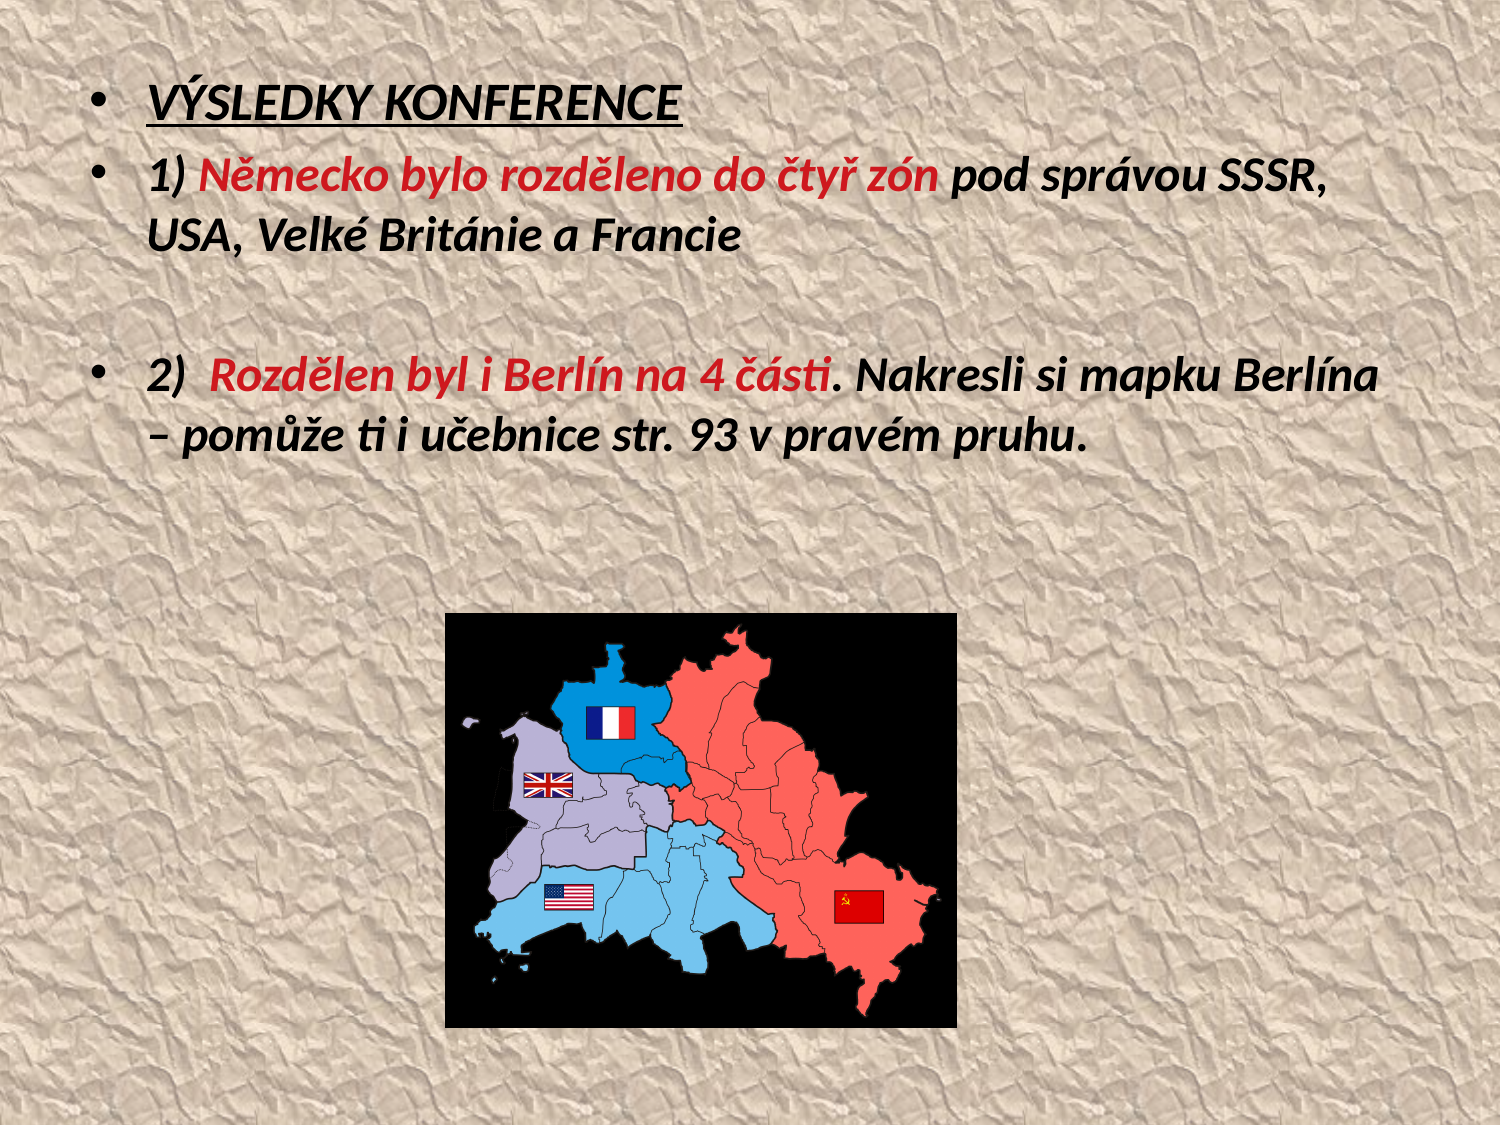

VÝSLEDKY KONFERENCE
1) Německo bylo rozděleno do čtyř zón pod správou SSSR, USA, Velké Británie a Francie
2) Rozdělen byl i Berlín na 4 části. Nakresli si mapku Berlína – pomůže ti i učebnice str. 93 v pravém pruhu.